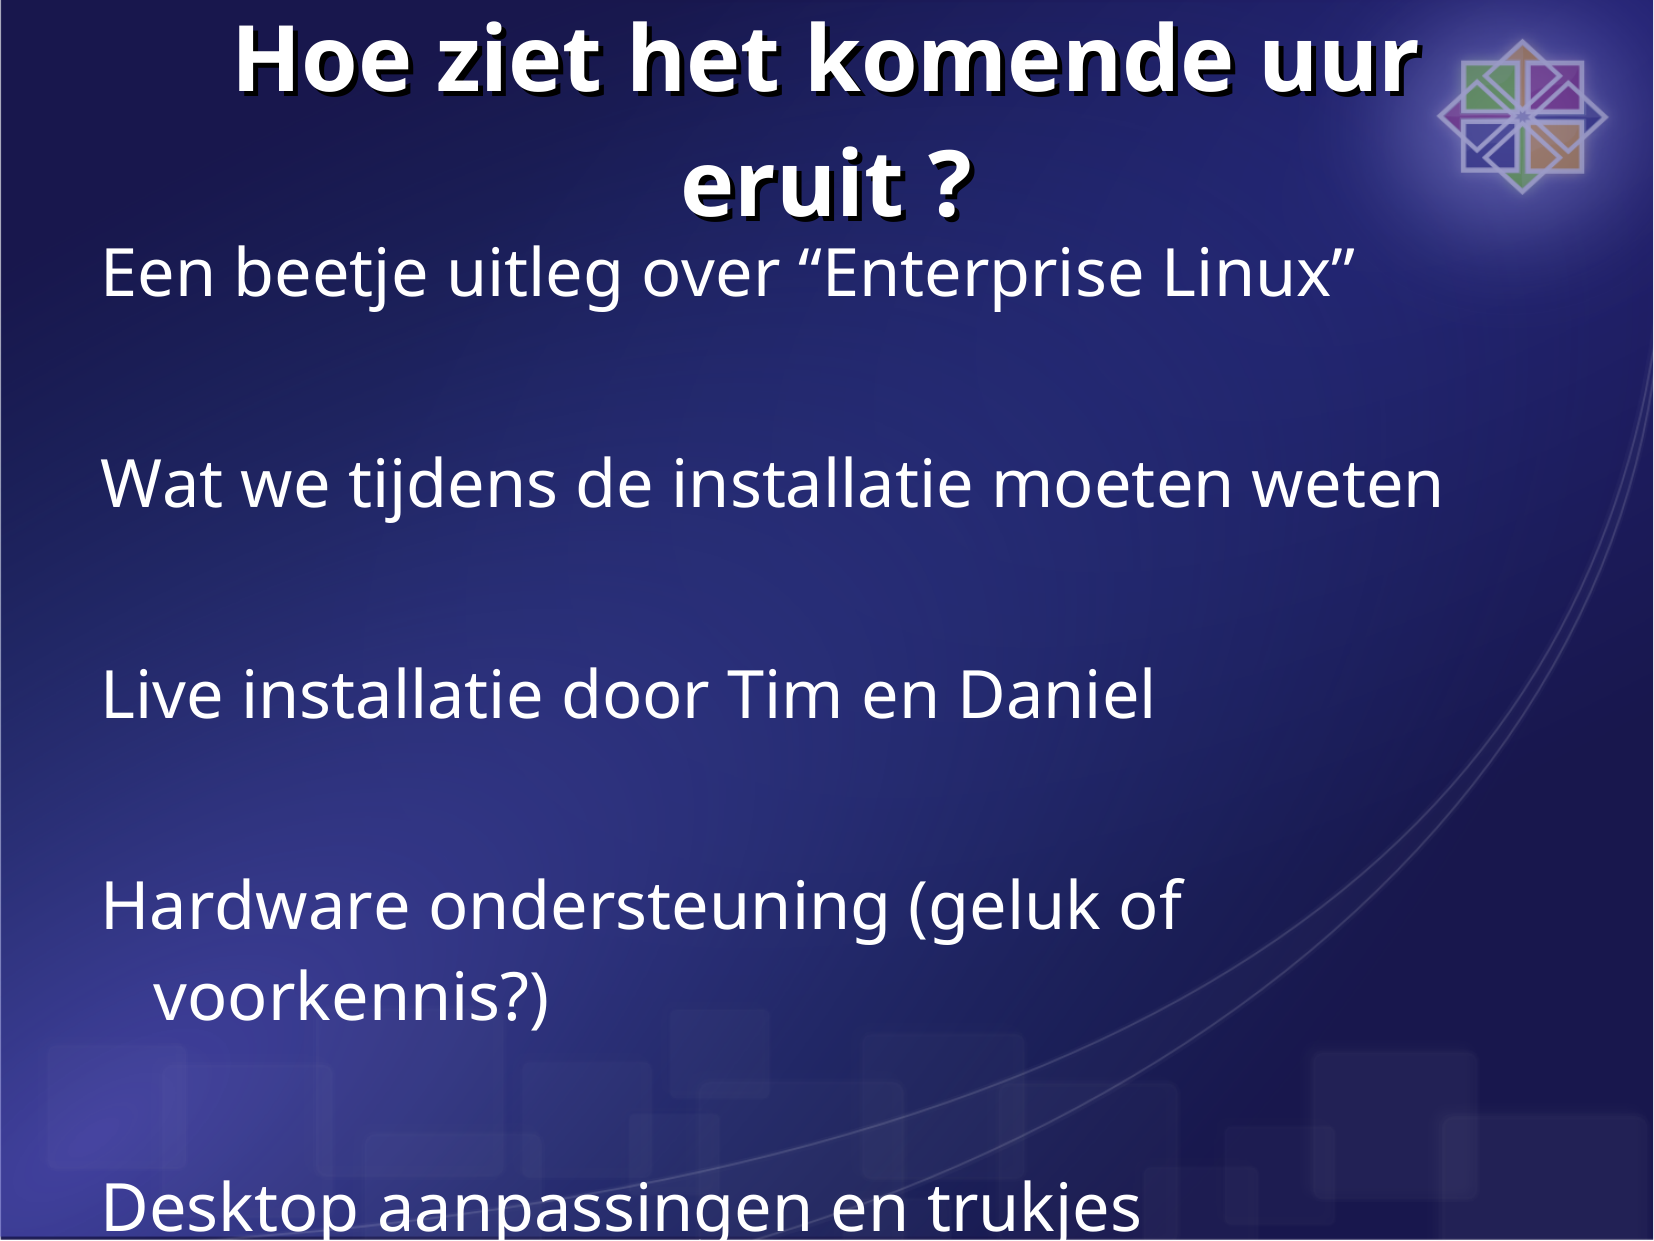

# Hoe ziet het komende uur eruit ?
Een beetje uitleg over “Enterprise Linux”
Wat we tijdens de installatie moeten weten
Live installatie door Tim en Daniel
Hardware ondersteuning (geluk of voorkennis?)
Desktop aanpassingen en trukjes